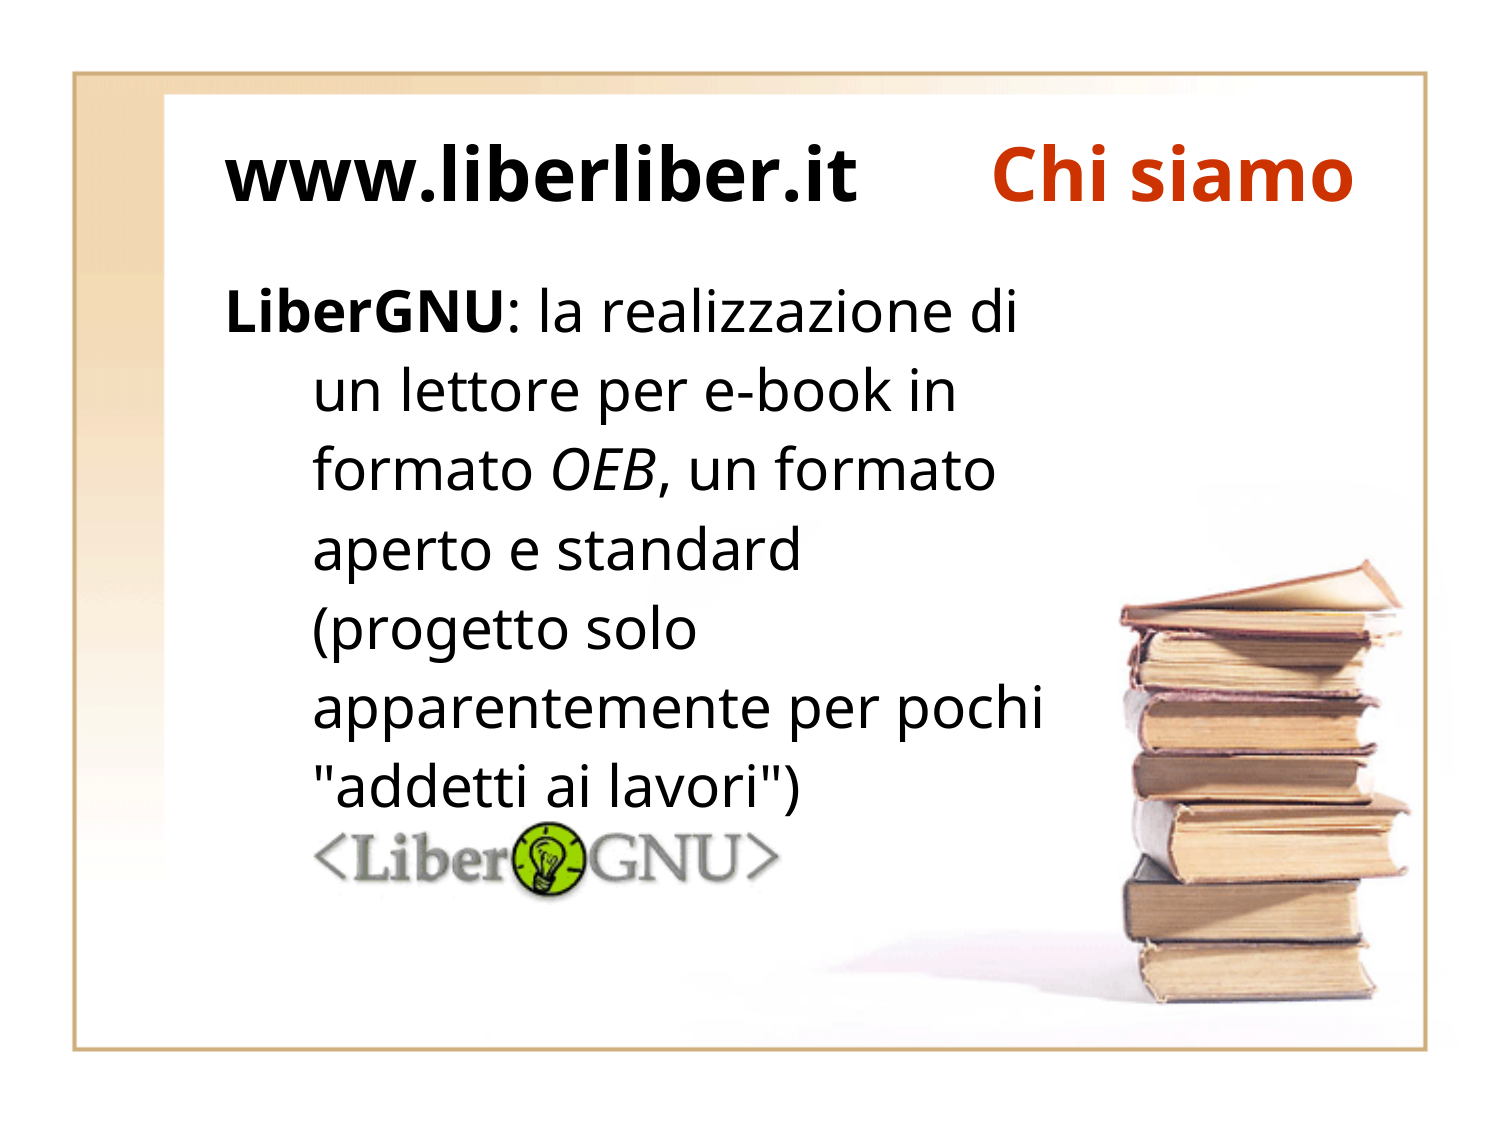

# www.liberliber.it	Chi siamo
LiberGNU: la realizzazione di un lettore per e-book in formato OEB, un formato aperto e standard (progetto solo apparentemente per pochi "addetti ai lavori")